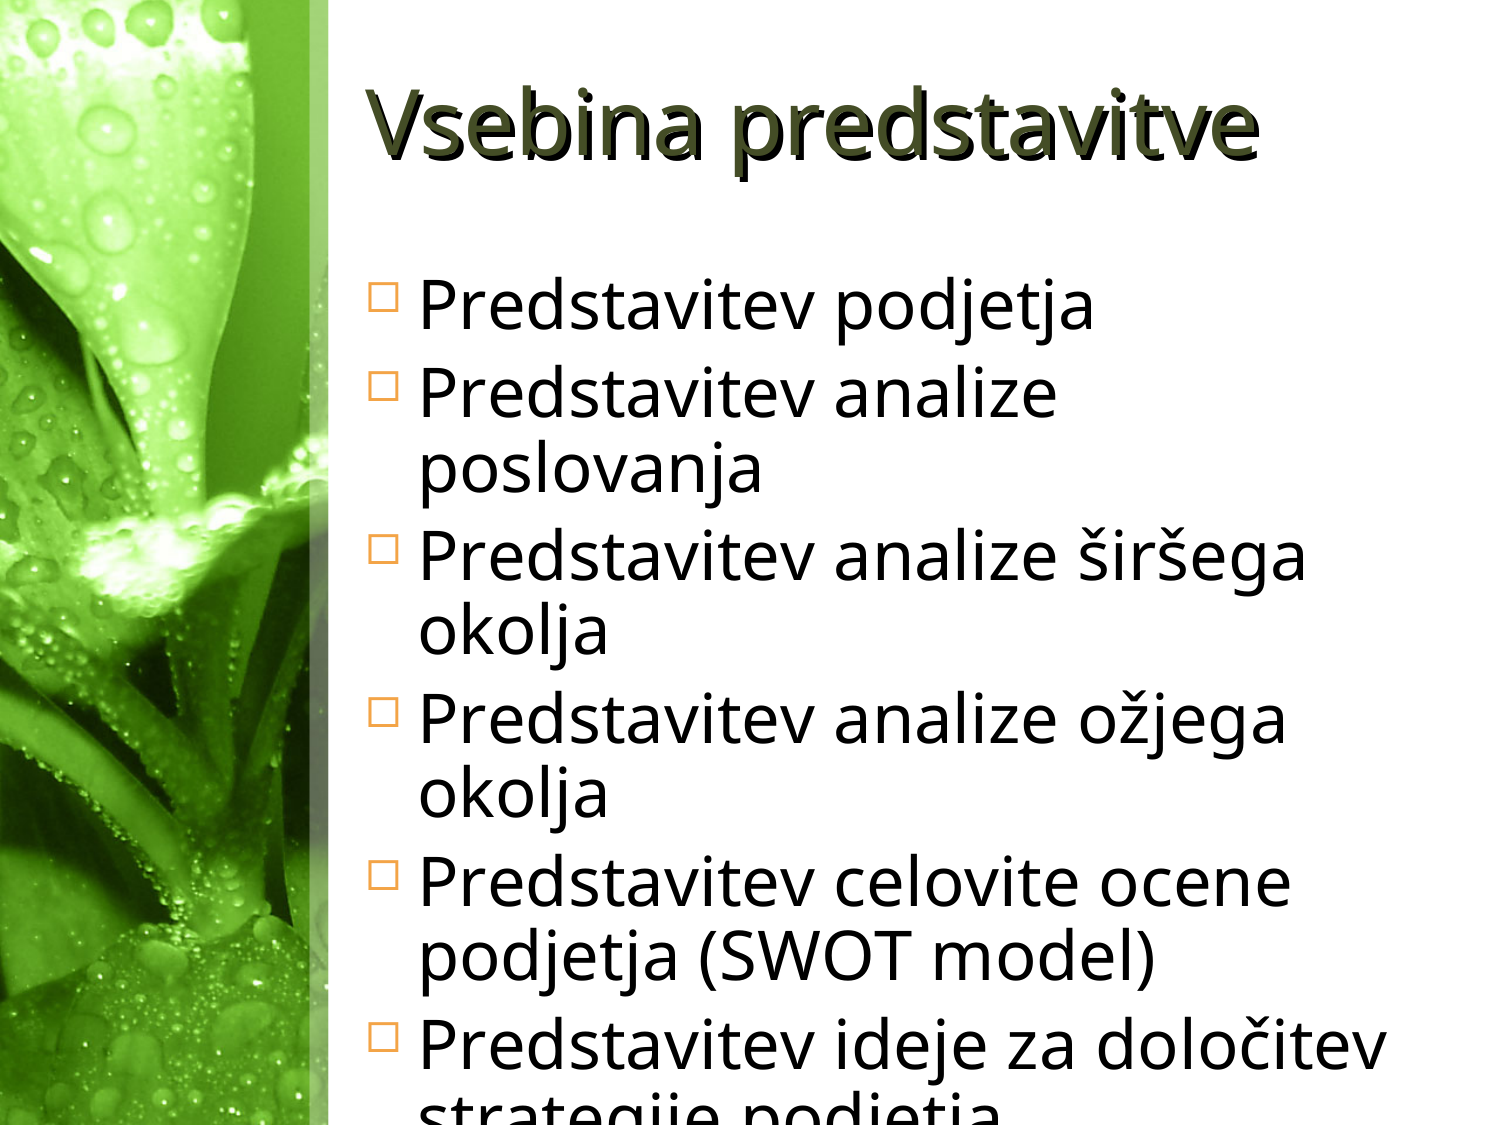

# Vsebina predstavitve
Predstavitev podjetja
Predstavitev analize poslovanja
Predstavitev analize širšega okolja
Predstavitev analize ožjega okolja
Predstavitev celovite ocene podjetja (SWOT model)
Predstavitev ideje za določitev strategije podjetja